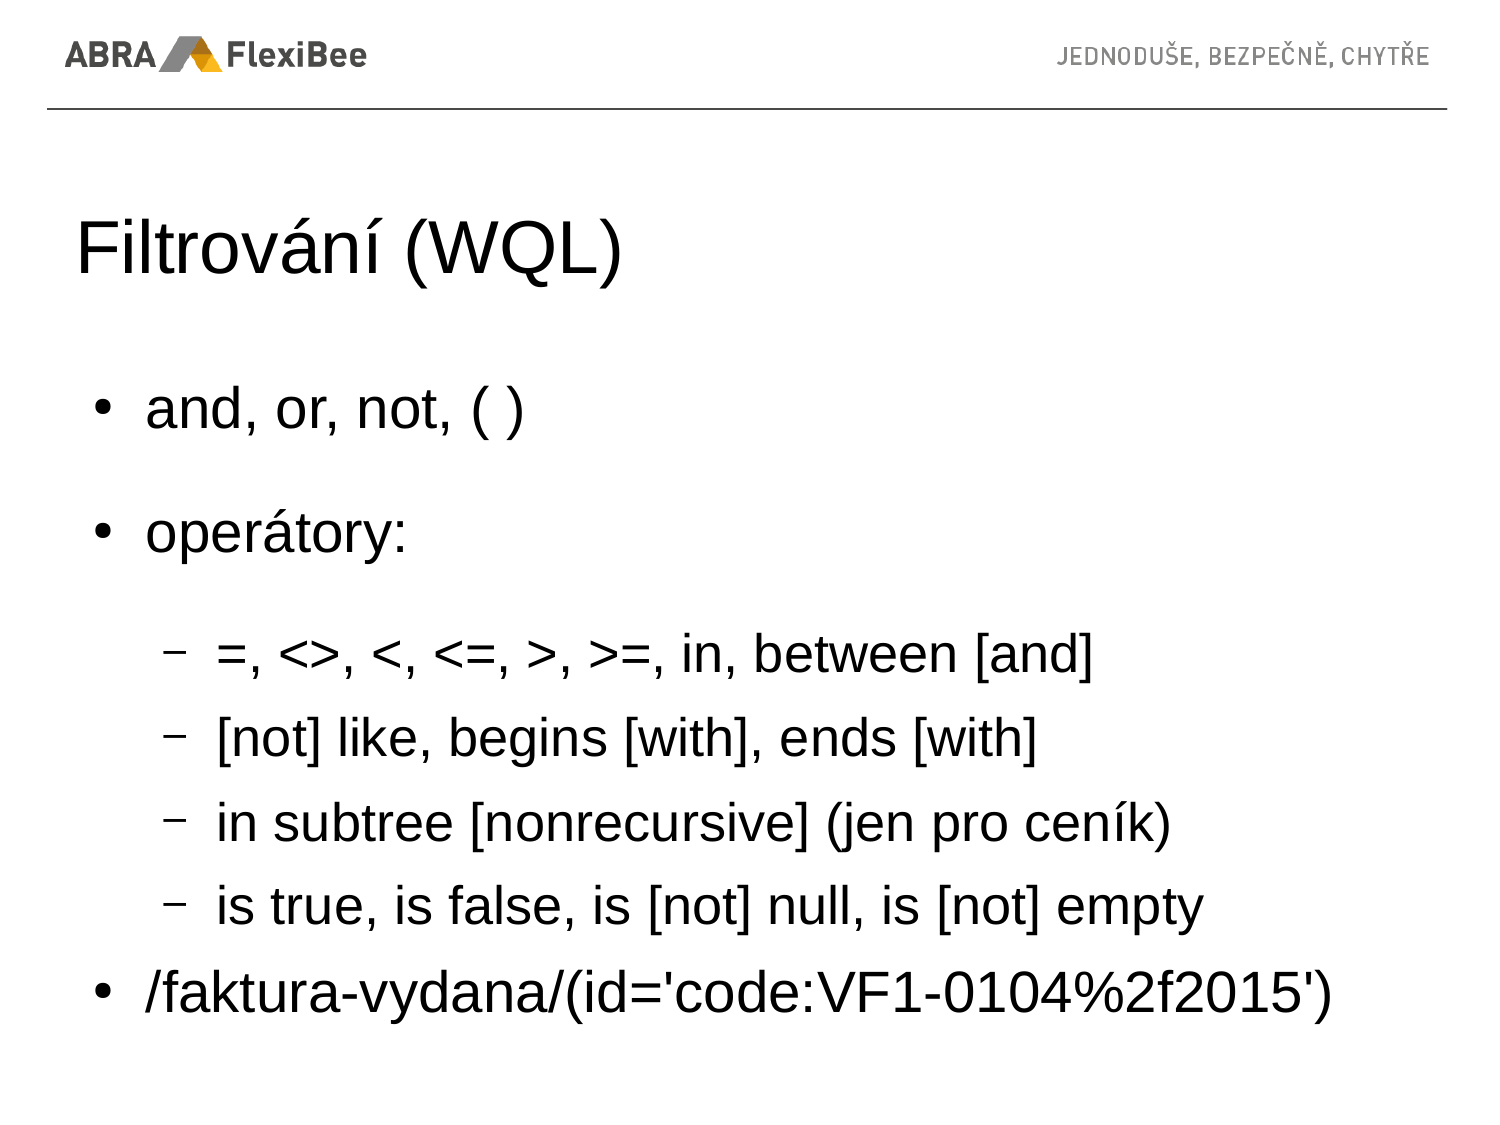

# Filtrování (WQL)
and, or, not, ( )
operátory:
=, <>, <, <=, >, >=, in, between [and]
[not] like, begins [with], ends [with]
in subtree [nonrecursive] (jen pro ceník)
is true, is false, is [not] null, is [not] empty
/faktura-vydana/(id='code:VF1-0104%2f2015')